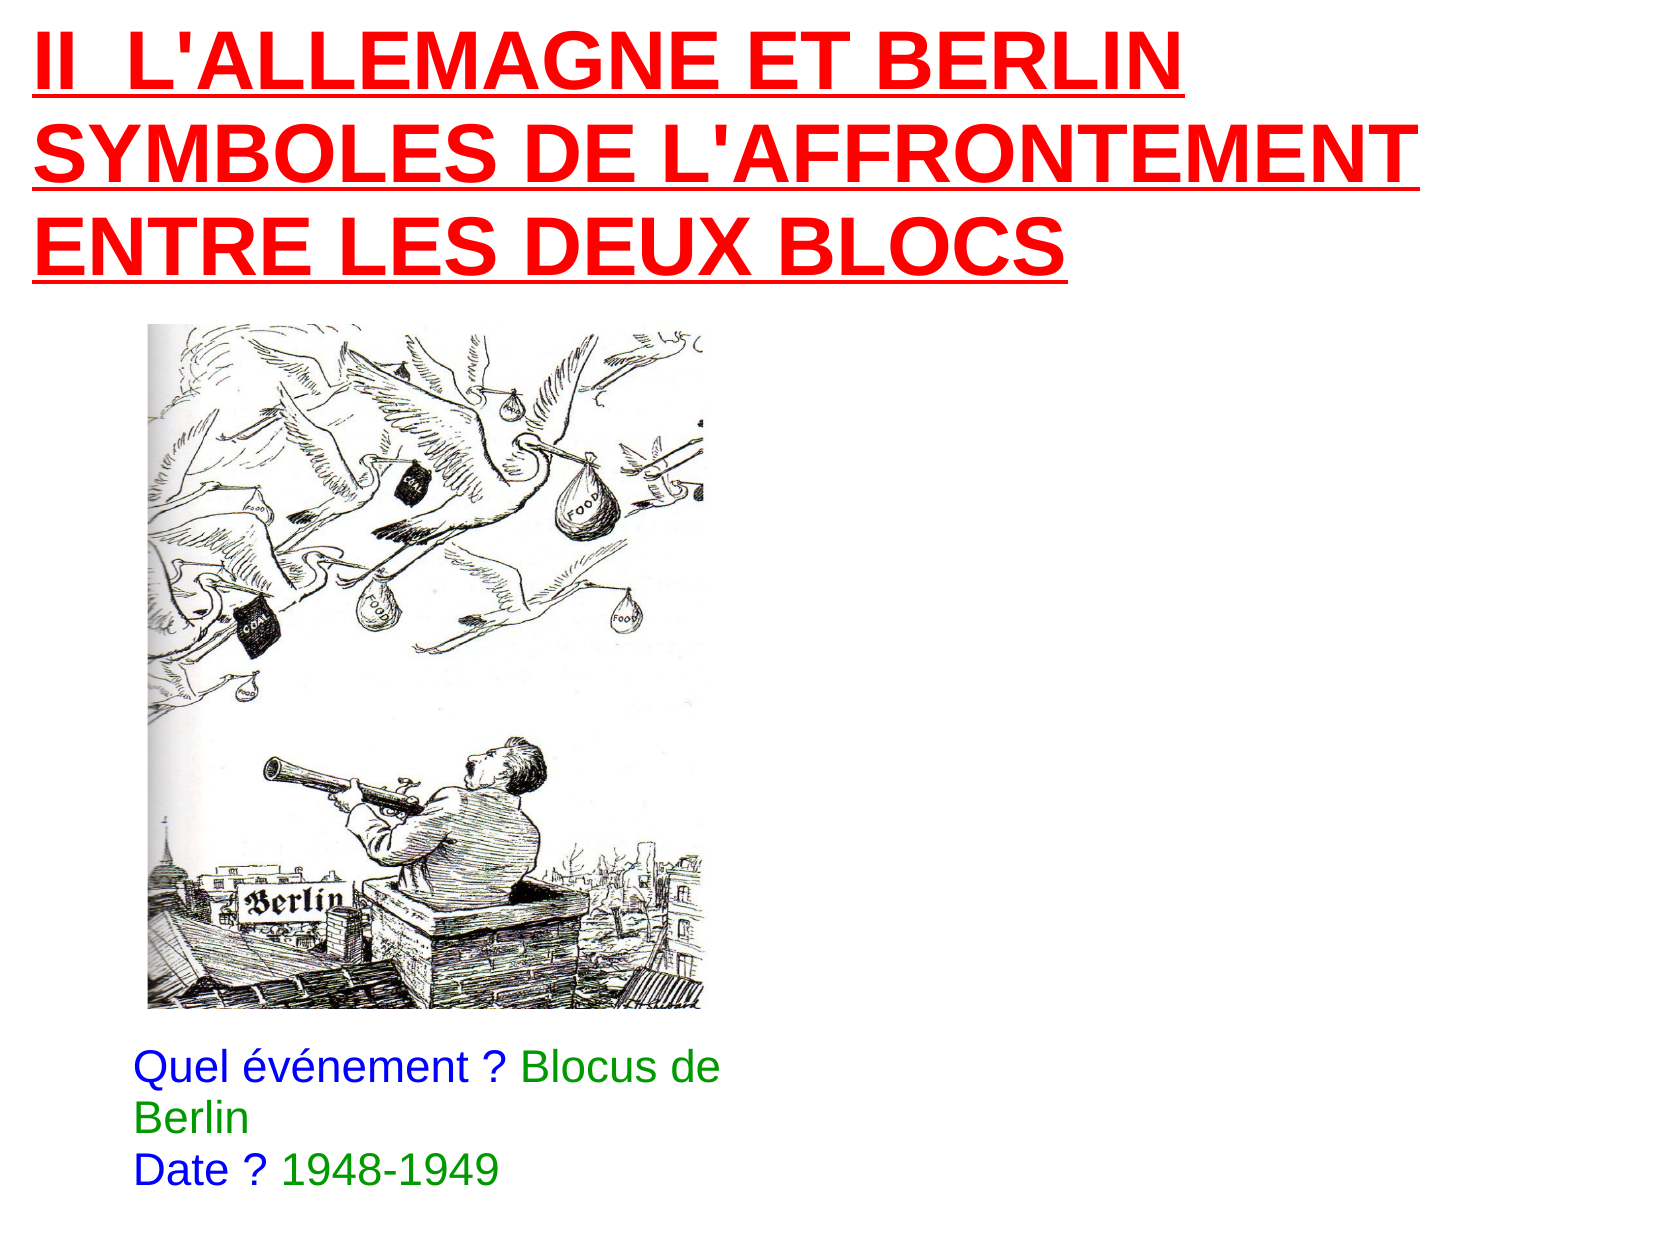

# II L'ALLEMAGNE ET BERLIN SYMBOLES DE L'AFFRONTEMENT ENTRE LES DEUX BLOCS
Quel événement ? Blocus de Berlin
Date ? 1948-1949